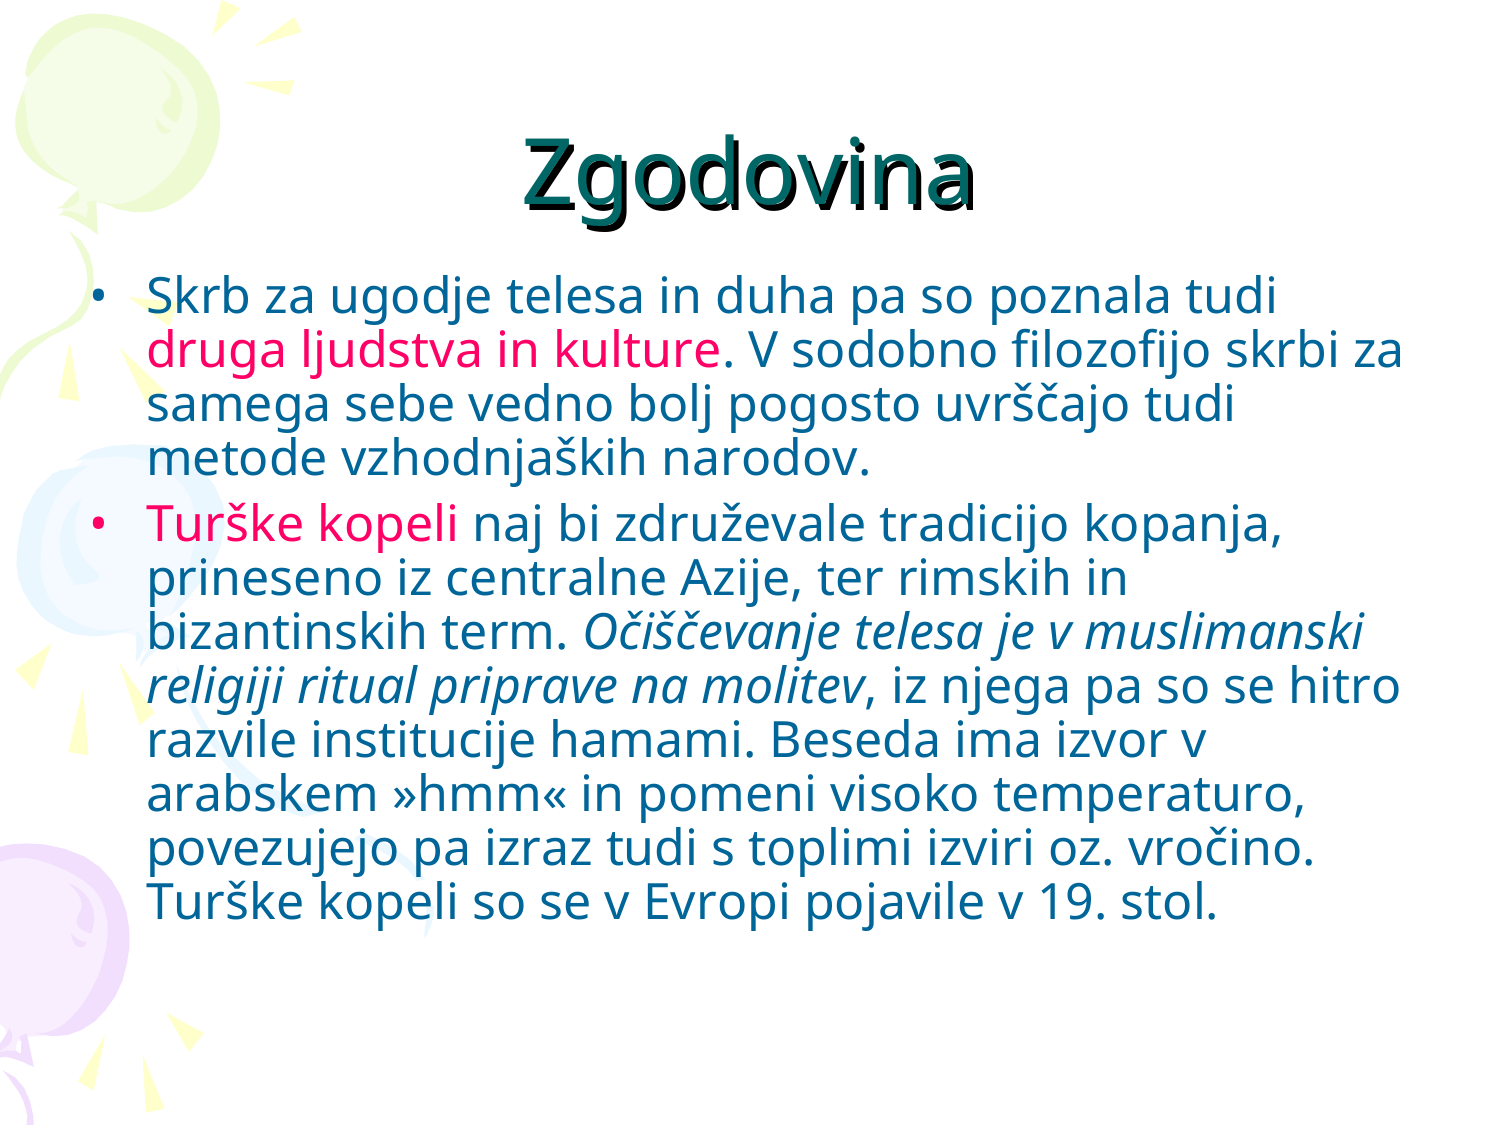

# Zgodovina
Skrb za ugodje telesa in duha pa so poznala tudi druga ljudstva in kulture. V sodobno filozofijo skrbi za samega sebe vedno bolj pogosto uvrščajo tudi metode vzhodnjaških narodov.
Turške kopeli naj bi združevale tradicijo kopanja, prineseno iz centralne Azije, ter rimskih in bizantinskih term. Očiščevanje telesa je v muslimanski religiji ritual priprave na molitev, iz njega pa so se hitro razvile institucije hamami. Beseda ima izvor v arabskem »hmm« in pomeni visoko temperaturo, povezujejo pa izraz tudi s toplimi izviri oz. vročino. Turške kopeli so se v Evropi pojavile v 19. stol.